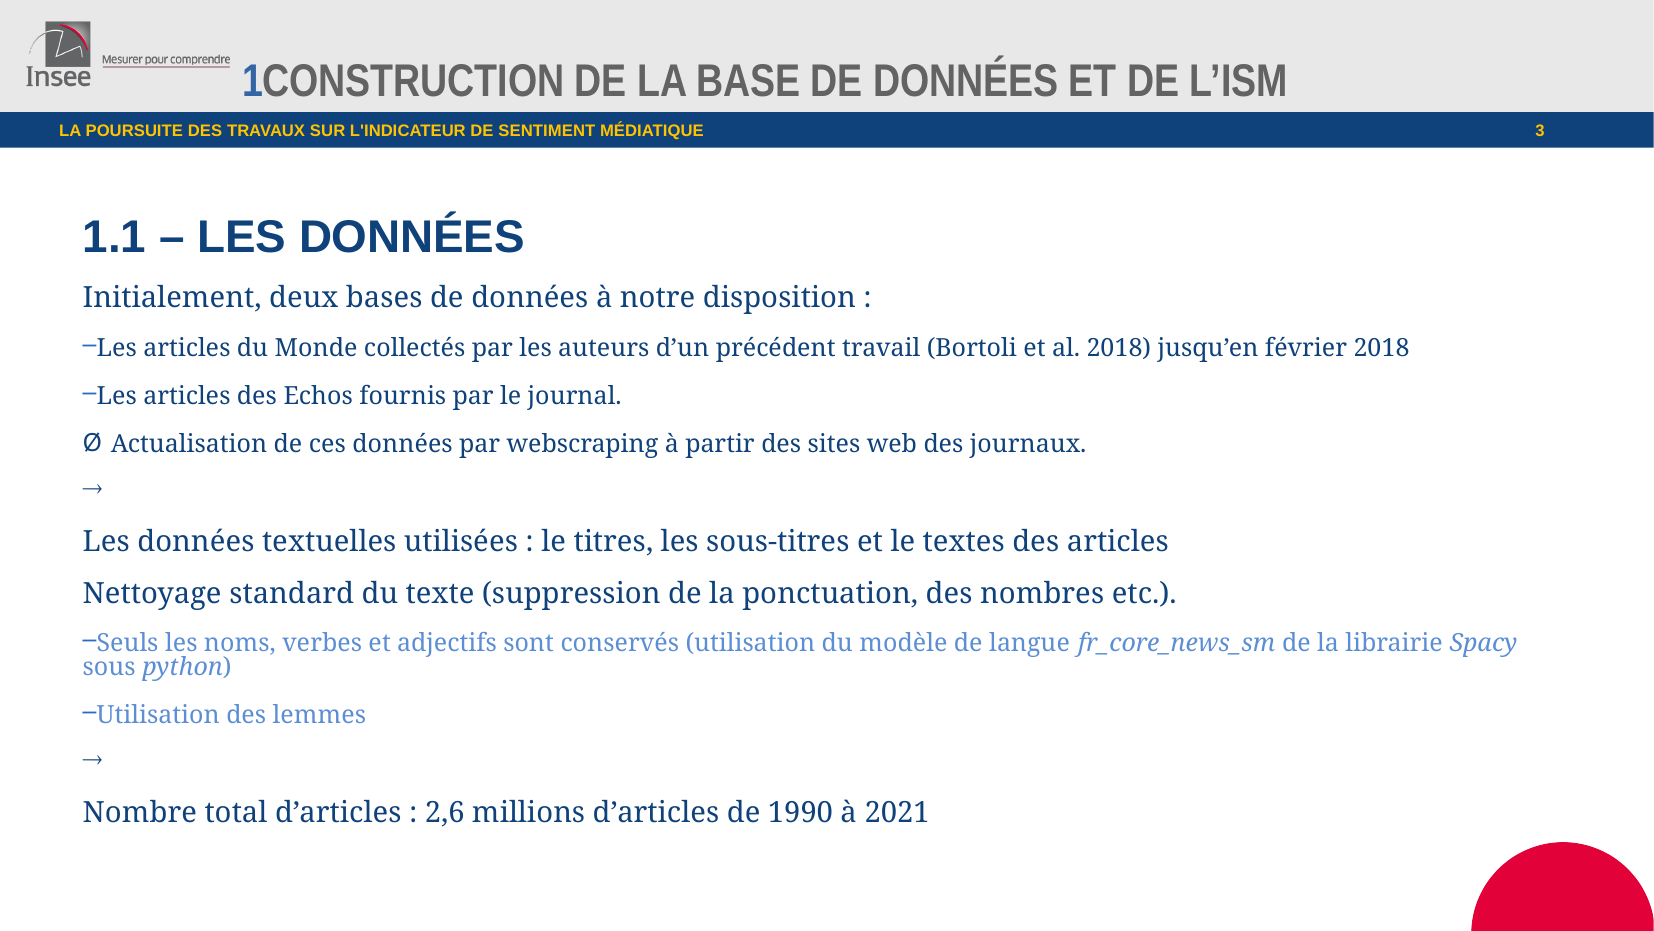

# Construction de la base de données et de l’ism
La poursuite des travaux sur l'Indicateur de Sentiment Médiatique
1.1 – les données
Initialement, deux bases de données à notre disposition :
Les articles du Monde collectés par les auteurs d’un précédent travail (Bortoli et al. 2018) jusqu’en février 2018
Les articles des Echos fournis par le journal.
Actualisation de ces données par webscraping à partir des sites web des journaux.
Les données textuelles utilisées : le titres, les sous-titres et le textes des articles
Nettoyage standard du texte (suppression de la ponctuation, des nombres etc.).
Seuls les noms, verbes et adjectifs sont conservés (utilisation du modèle de langue fr_core_news_sm de la librairie Spacy sous python)
Utilisation des lemmes
Nombre total d’articles : 2,6 millions d’articles de 1990 à 2021